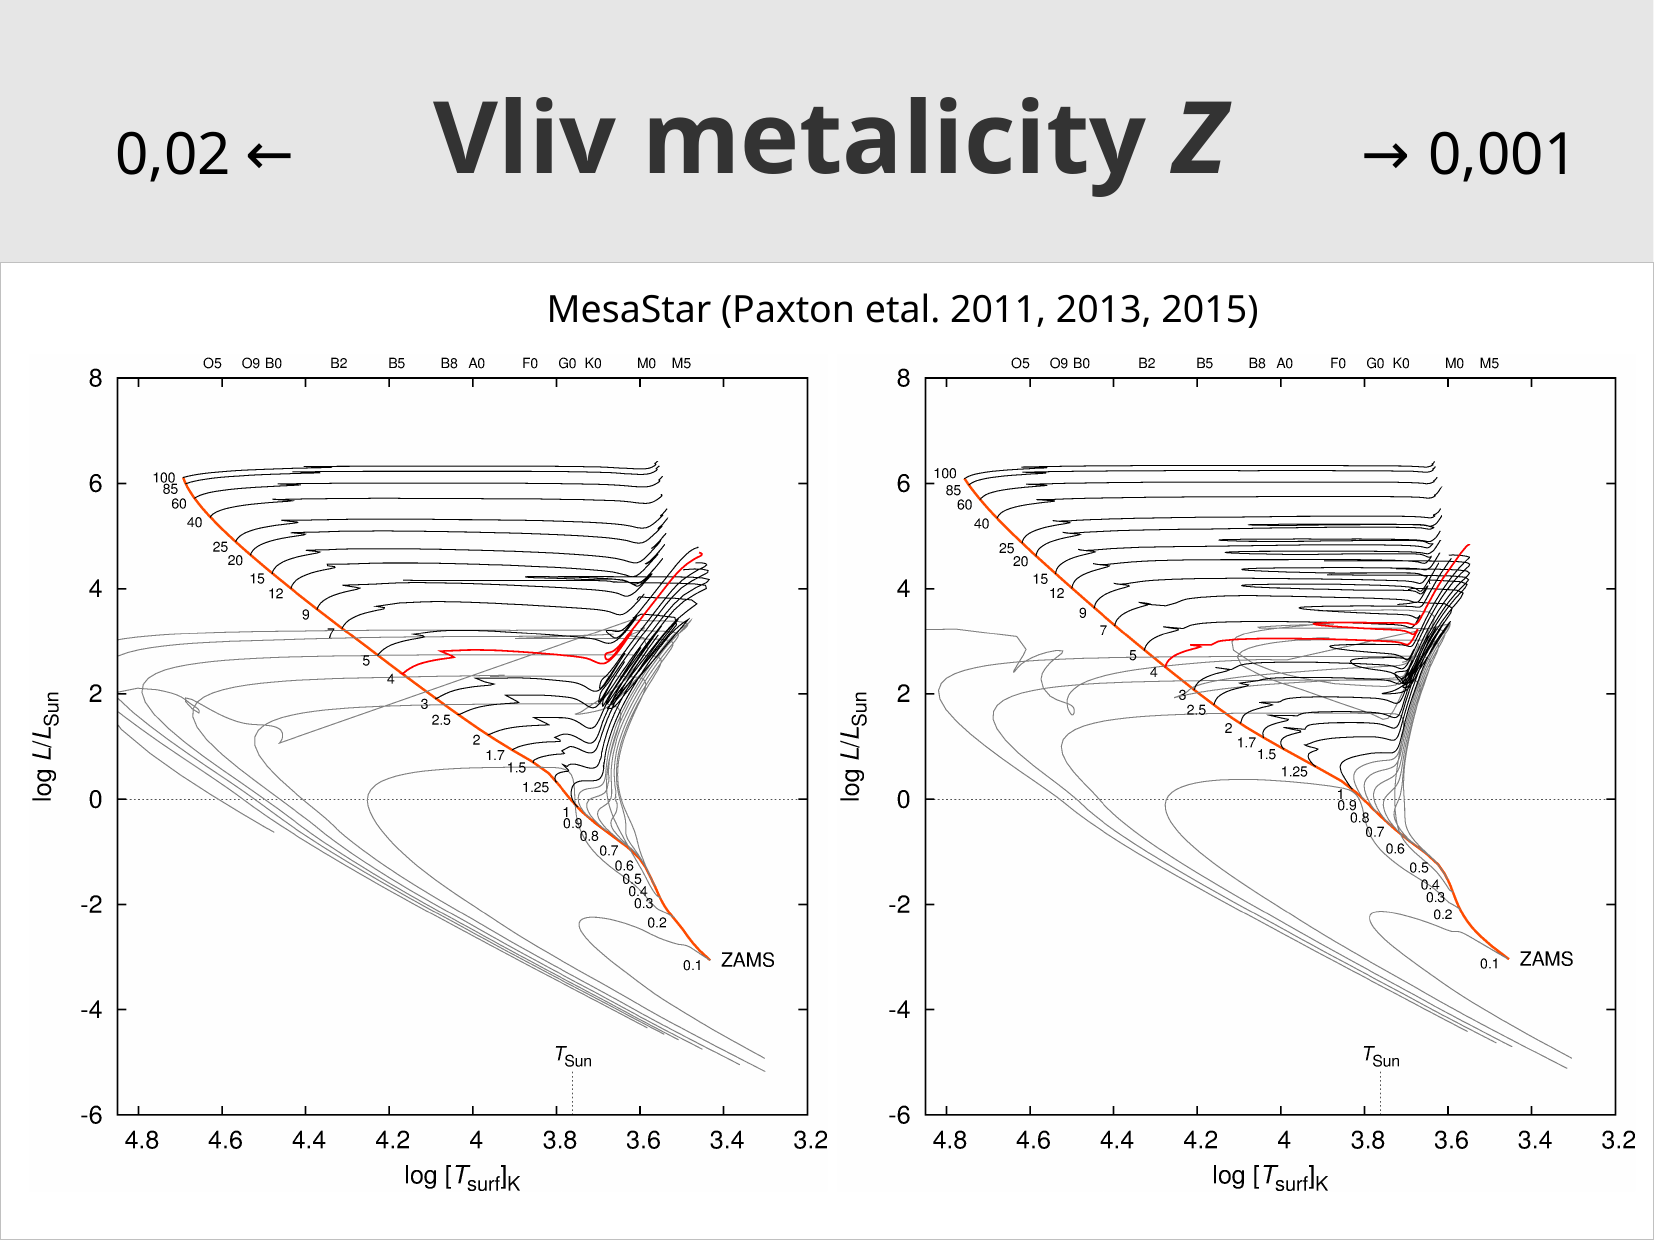

# Vliv metalicity Z
0,02 ←
→ 0,001
MesaStar (Paxton etal. 2011, 2013, 2015)